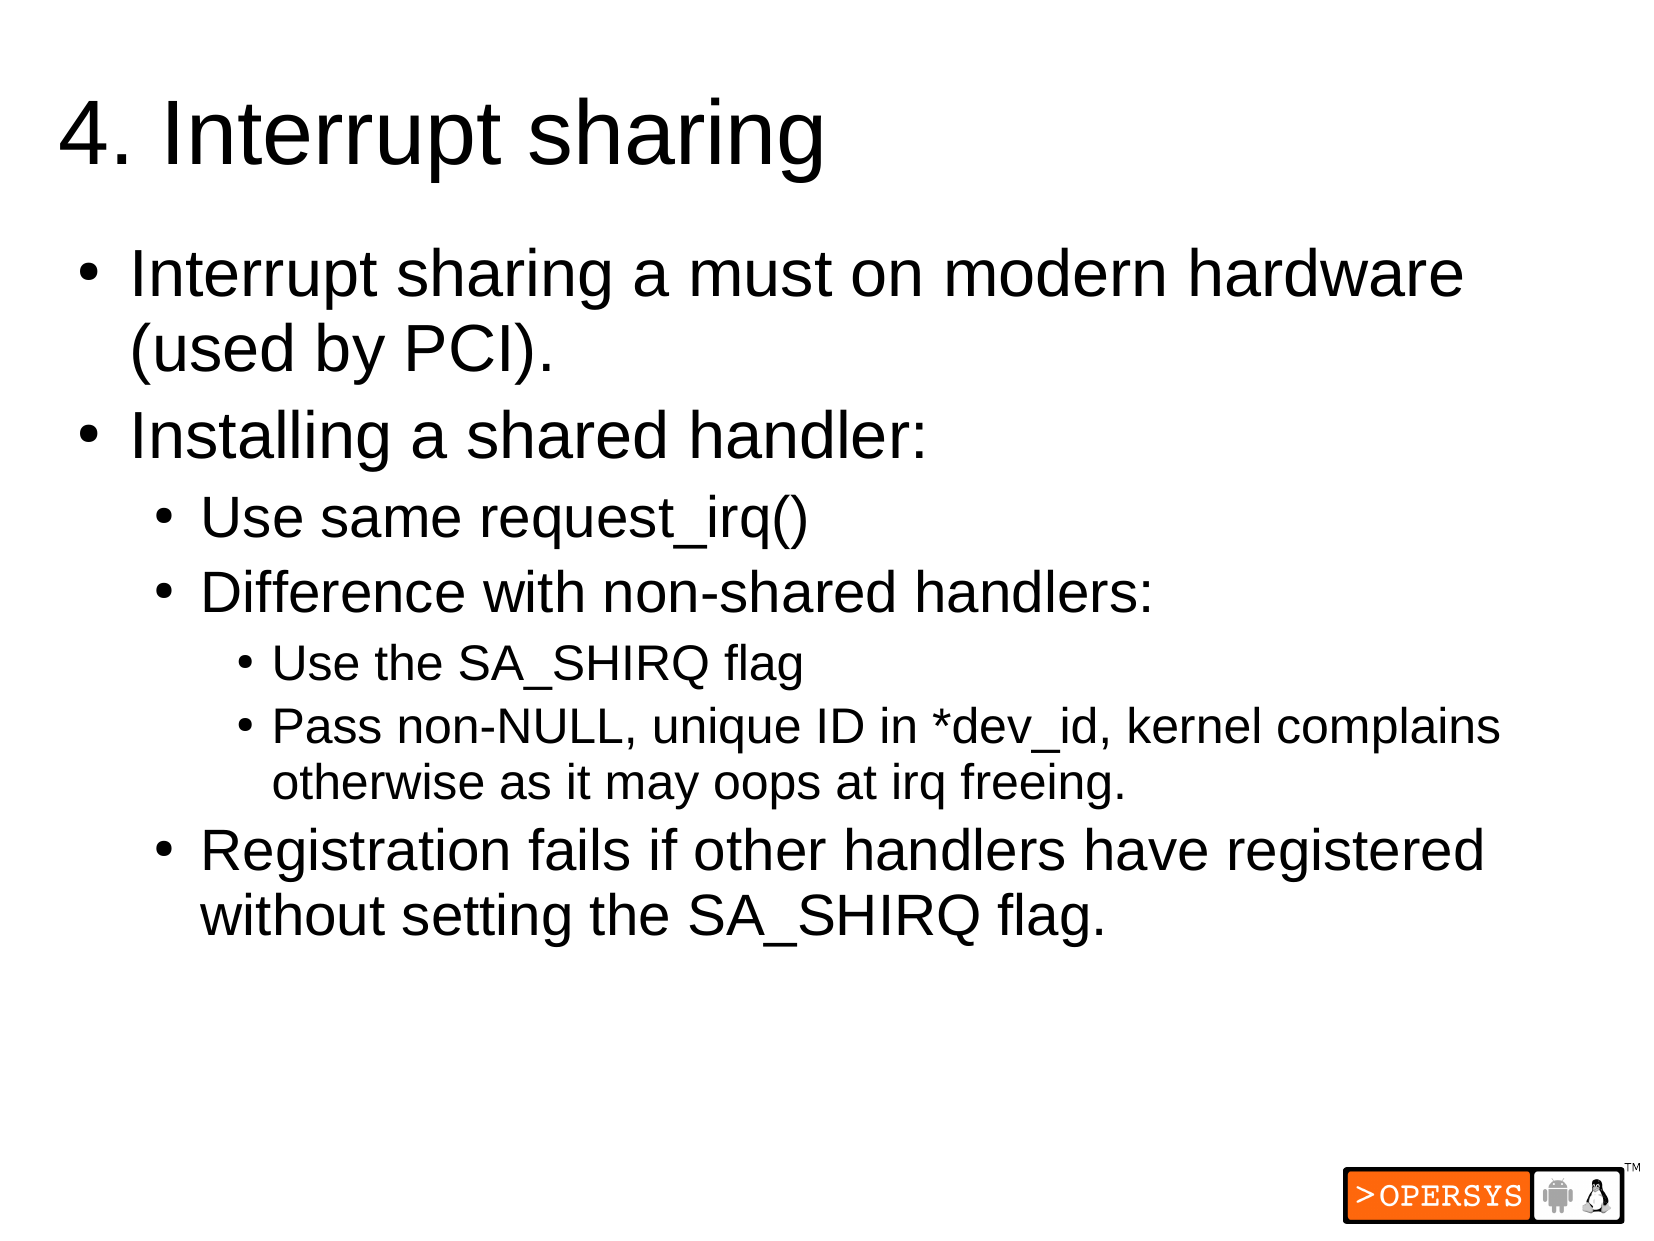

# 4. Interrupt sharing
Interrupt sharing a must on modern hardware (used by PCI).
Installing a shared handler:
Use same request_irq()
Difference with non-shared handlers:
Use the SA_SHIRQ flag
Pass non-NULL, unique ID in *dev_id, kernel complains otherwise as it may oops at irq freeing.
Registration fails if other handlers have registered without setting the SA_SHIRQ flag.